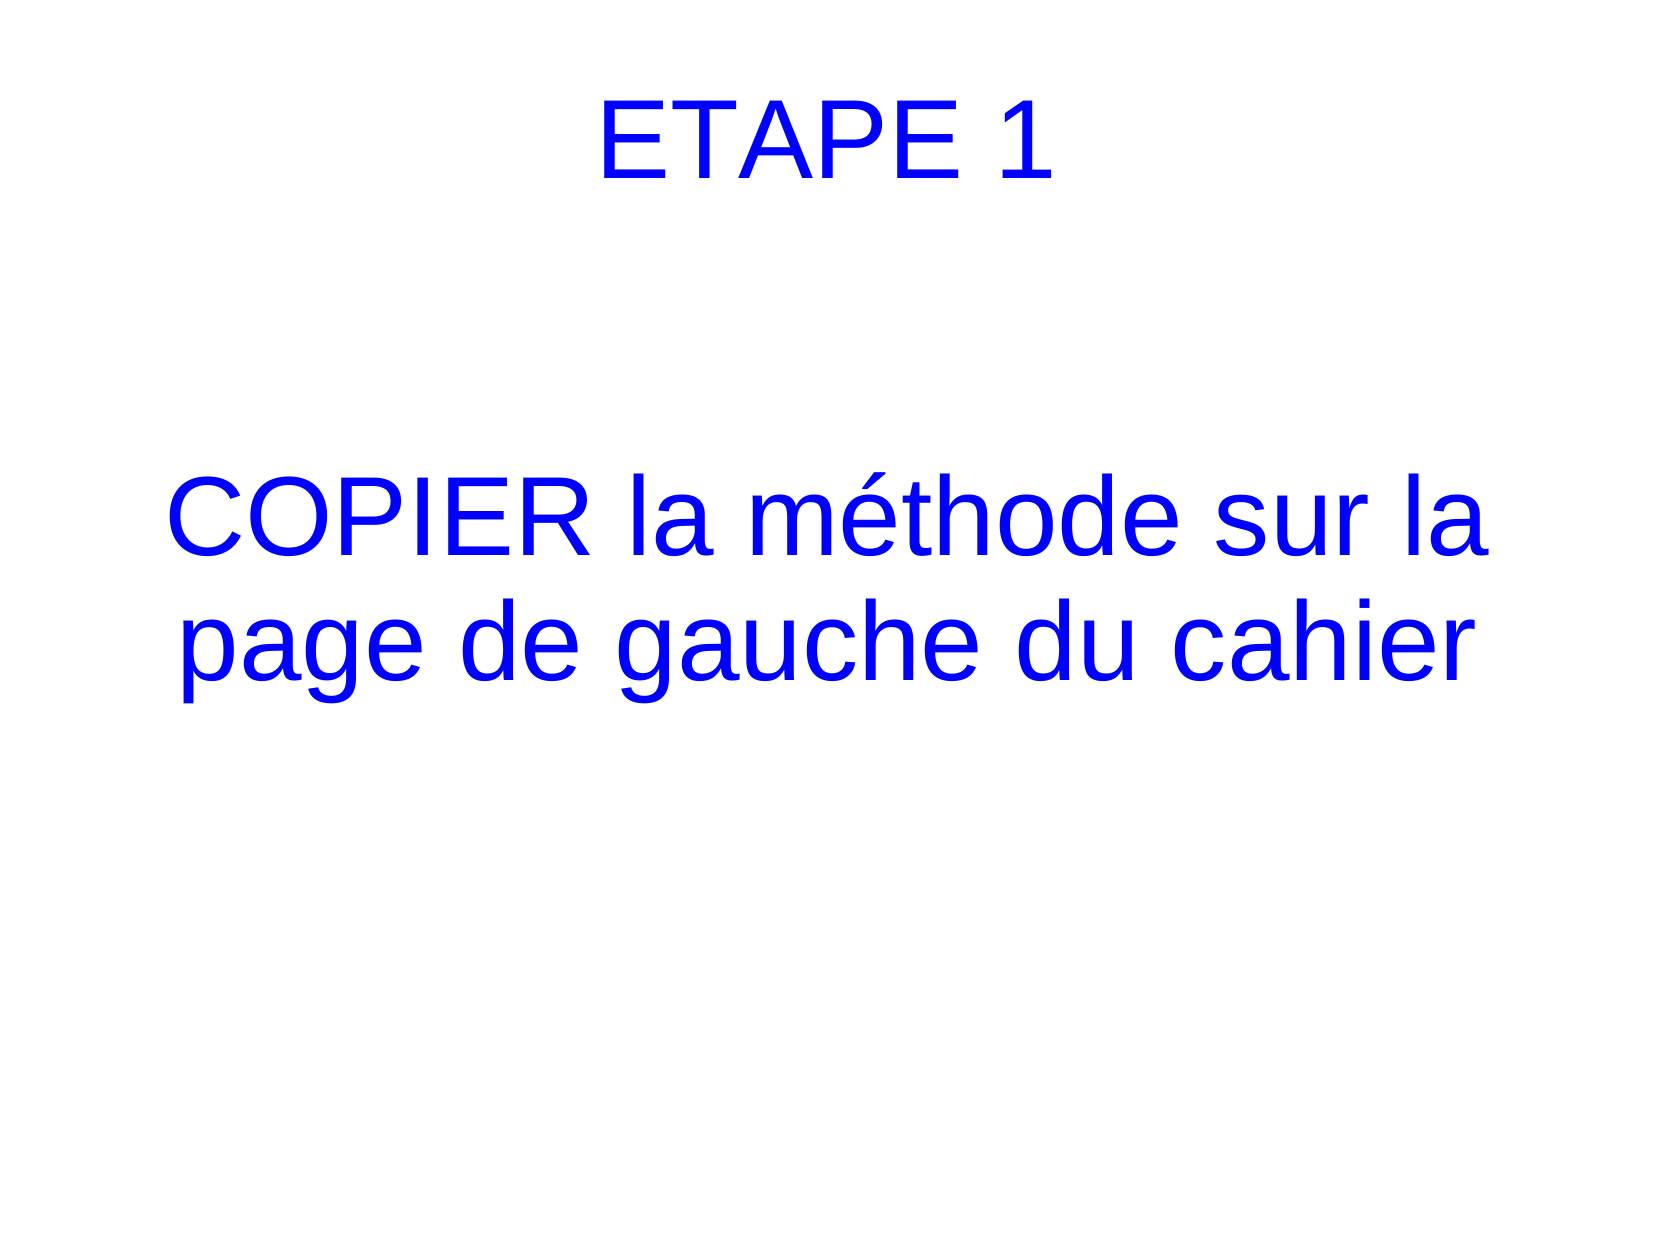

ETAPE 1
COPIER la méthode sur la page de gauche du cahier